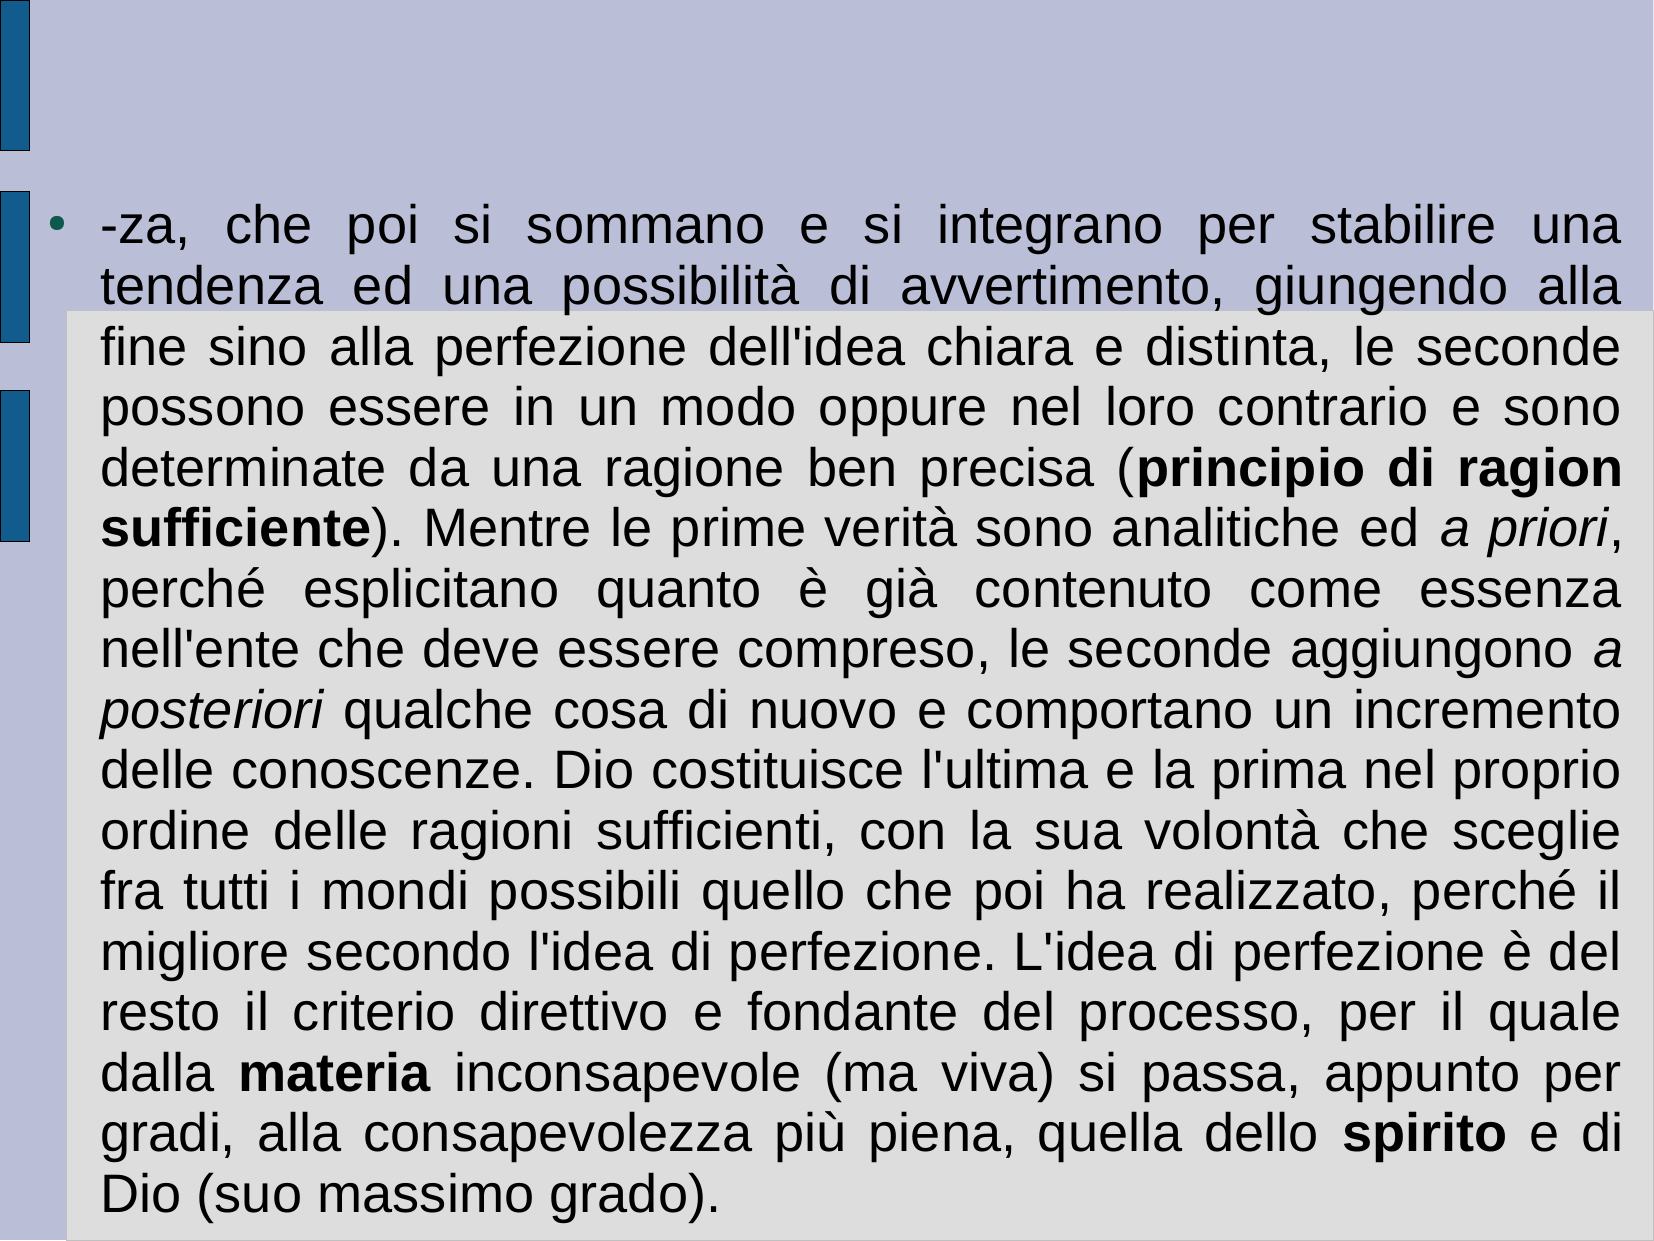

#
-za, che poi si sommano e si integrano per stabilire una tendenza ed una possibilità di avvertimento, giungendo alla fine sino alla perfezione dell'idea chiara e distinta, le seconde possono essere in un modo oppure nel loro contrario e sono determinate da una ragione ben precisa (principio di ragion sufficiente). Mentre le prime verità sono analitiche ed a priori, perché esplicitano quanto è già contenuto come essenza nell'ente che deve essere compreso, le seconde aggiungono a posteriori qualche cosa di nuovo e comportano un incremento delle conoscenze. Dio costituisce l'ultima e la prima nel proprio ordine delle ragioni sufficienti, con la sua volontà che sceglie fra tutti i mondi possibili quello che poi ha realizzato, perché il migliore secondo l'idea di perfezione. L'idea di perfezione è del resto il criterio direttivo e fondante del processo, per il quale dalla materia inconsapevole (ma viva) si passa, appunto per gradi, alla consapevolezza più piena, quella dello spirito e di Dio (suo massimo grado).